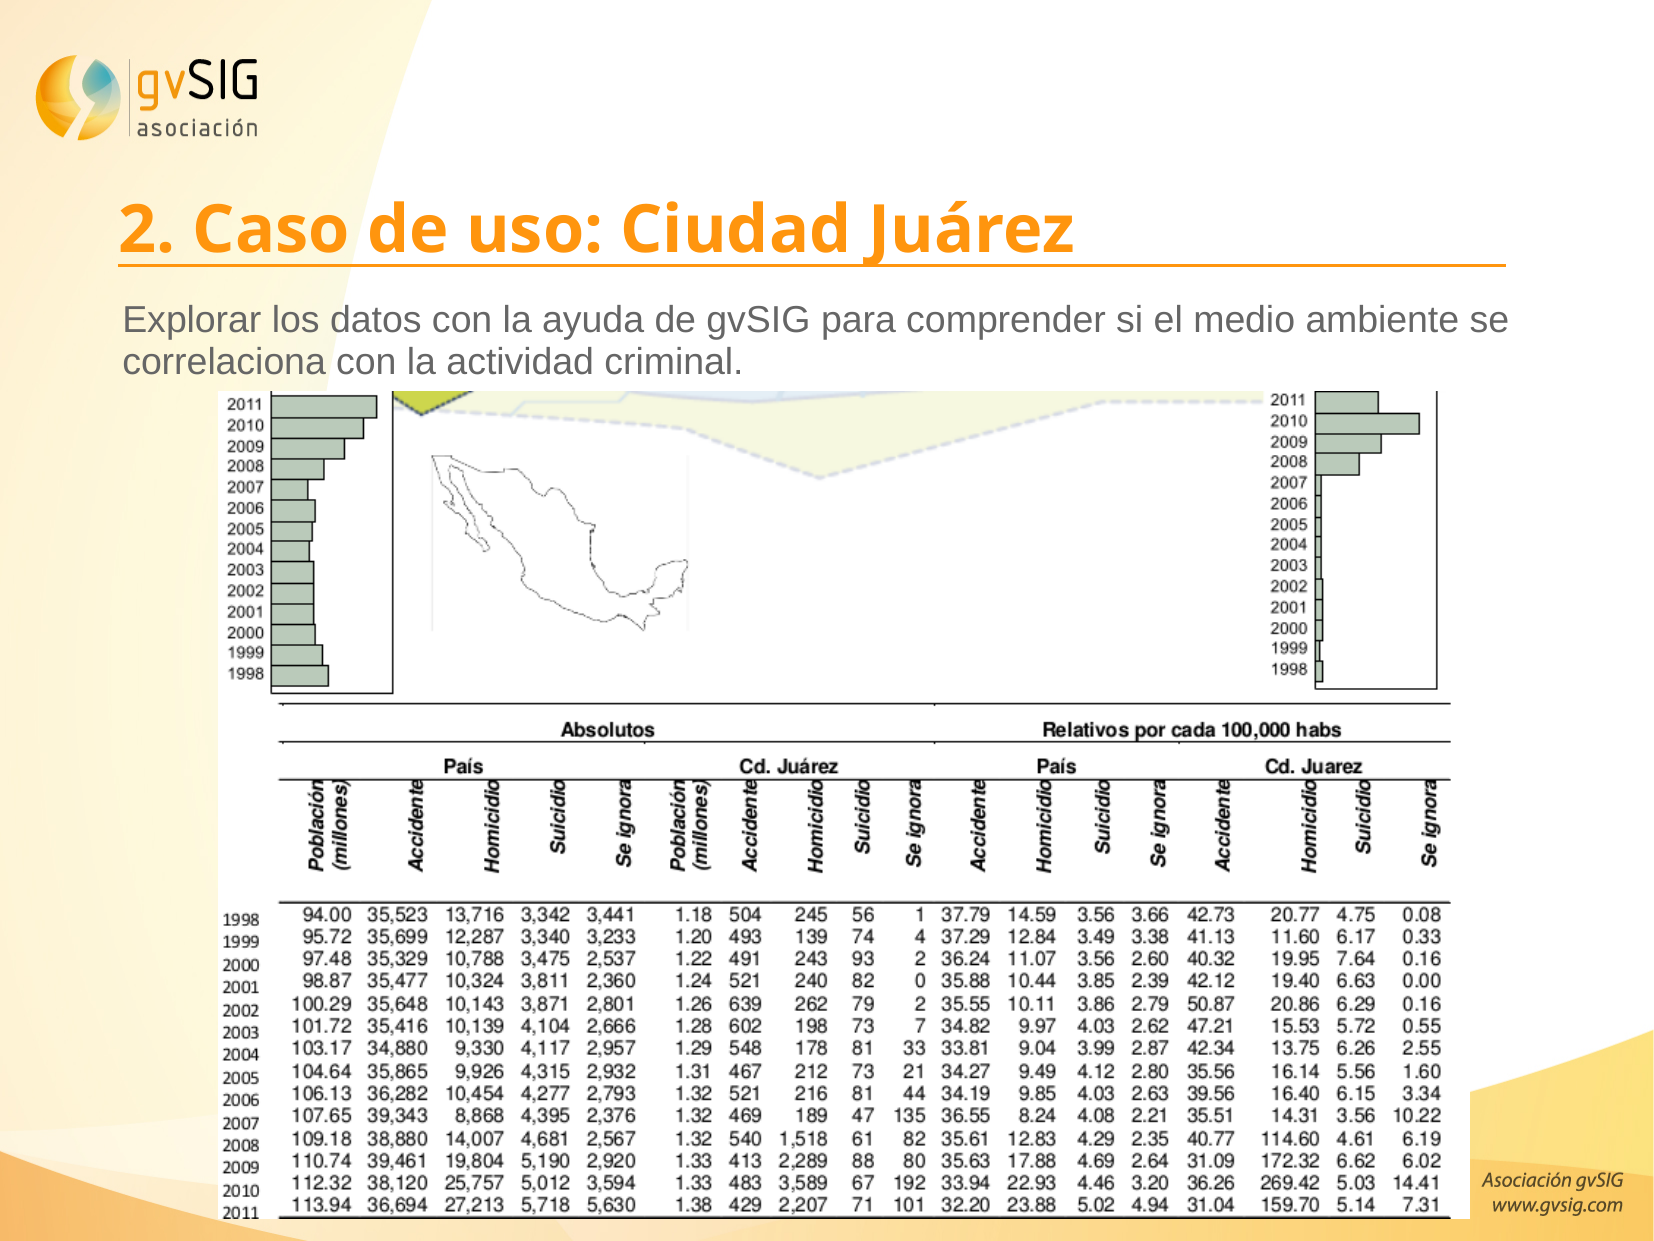

# 2. Caso de uso: Ciudad Juárez
Explorar los datos con la ayuda de gvSIG para comprender si el medio ambiente se
correlaciona con la actividad criminal.